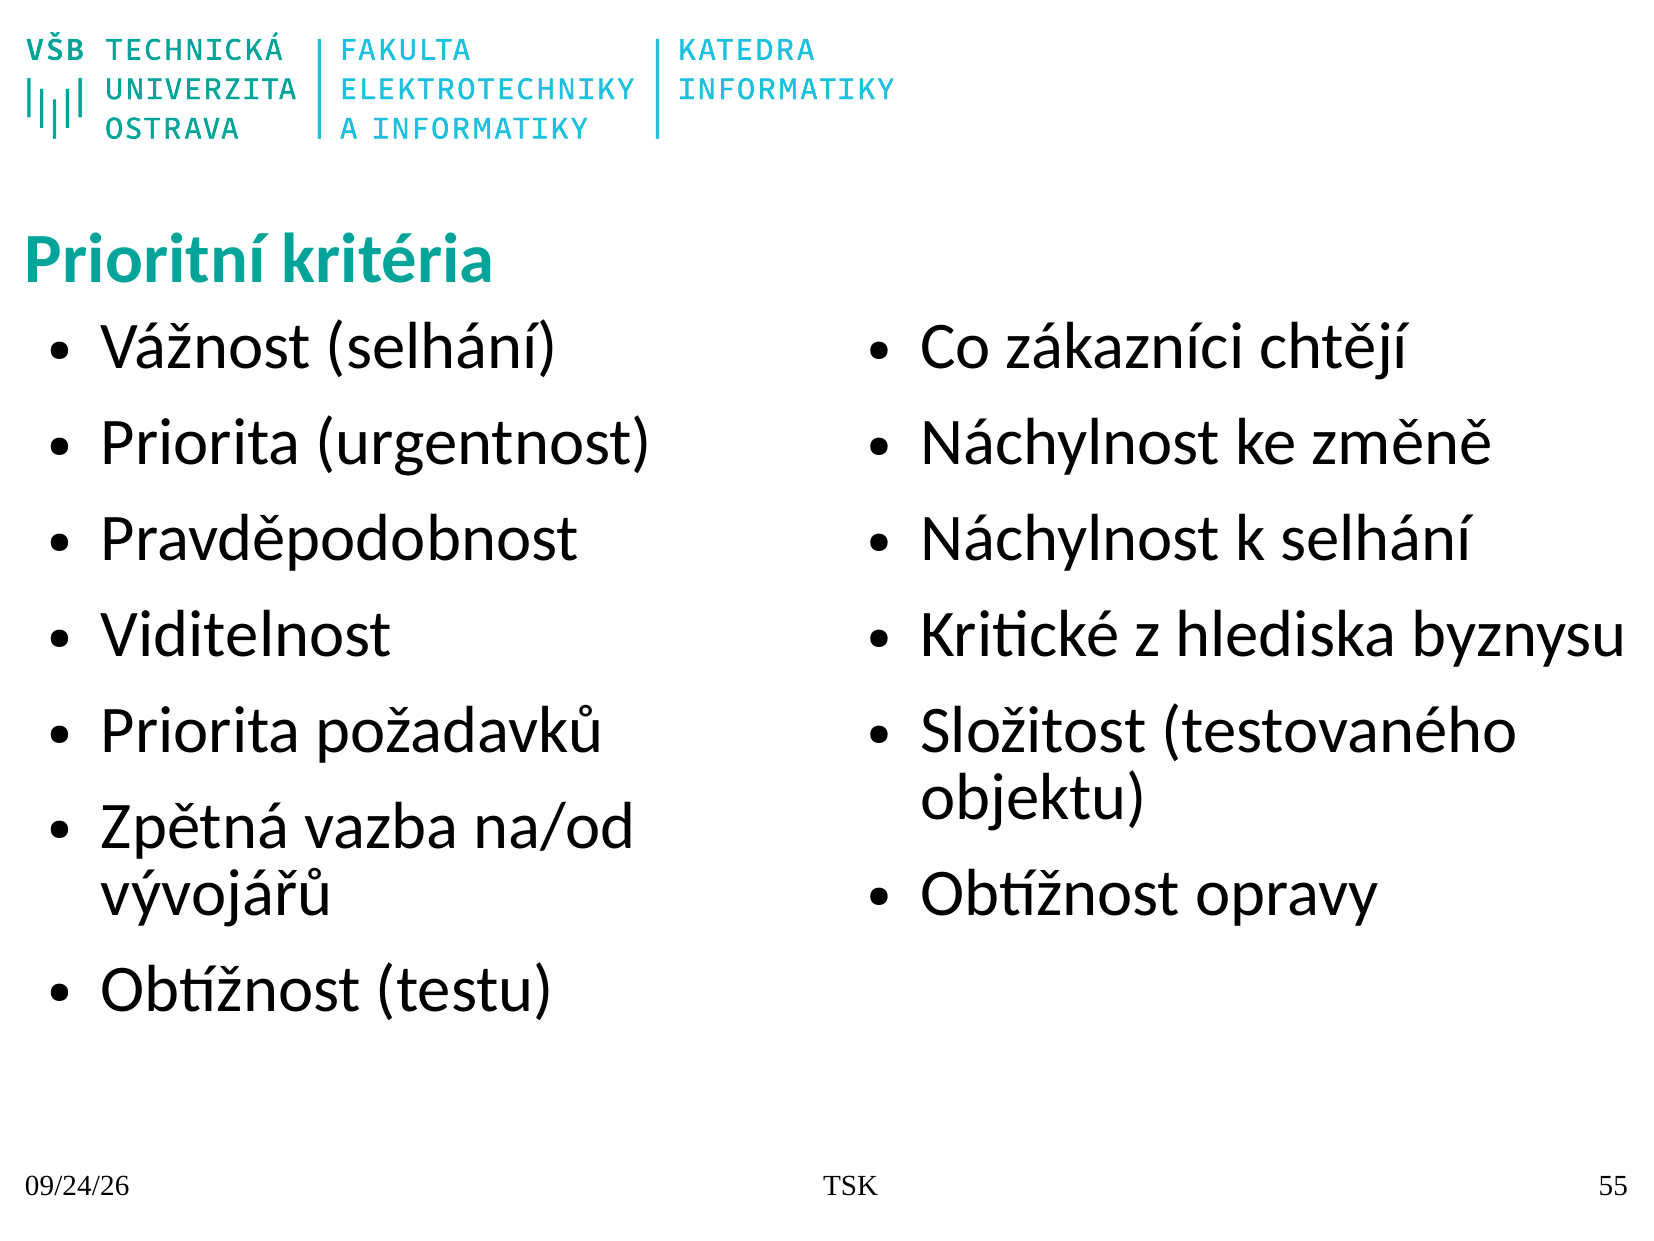

# Prioritní kritéria
Vážnost (selhání)
Priorita (urgentnost)
Pravděpodobnost
Viditelnost
Priorita požadavků
Zpětná vazba na/od vývojářů
Obtížnost (testu)
Co zákazníci chtějí
Náchylnost ke změně
Náchylnost k selhání
Kritické z hlediska byznysu
Složitost (testovaného objektu)
Obtížnost opravy
TSK
55